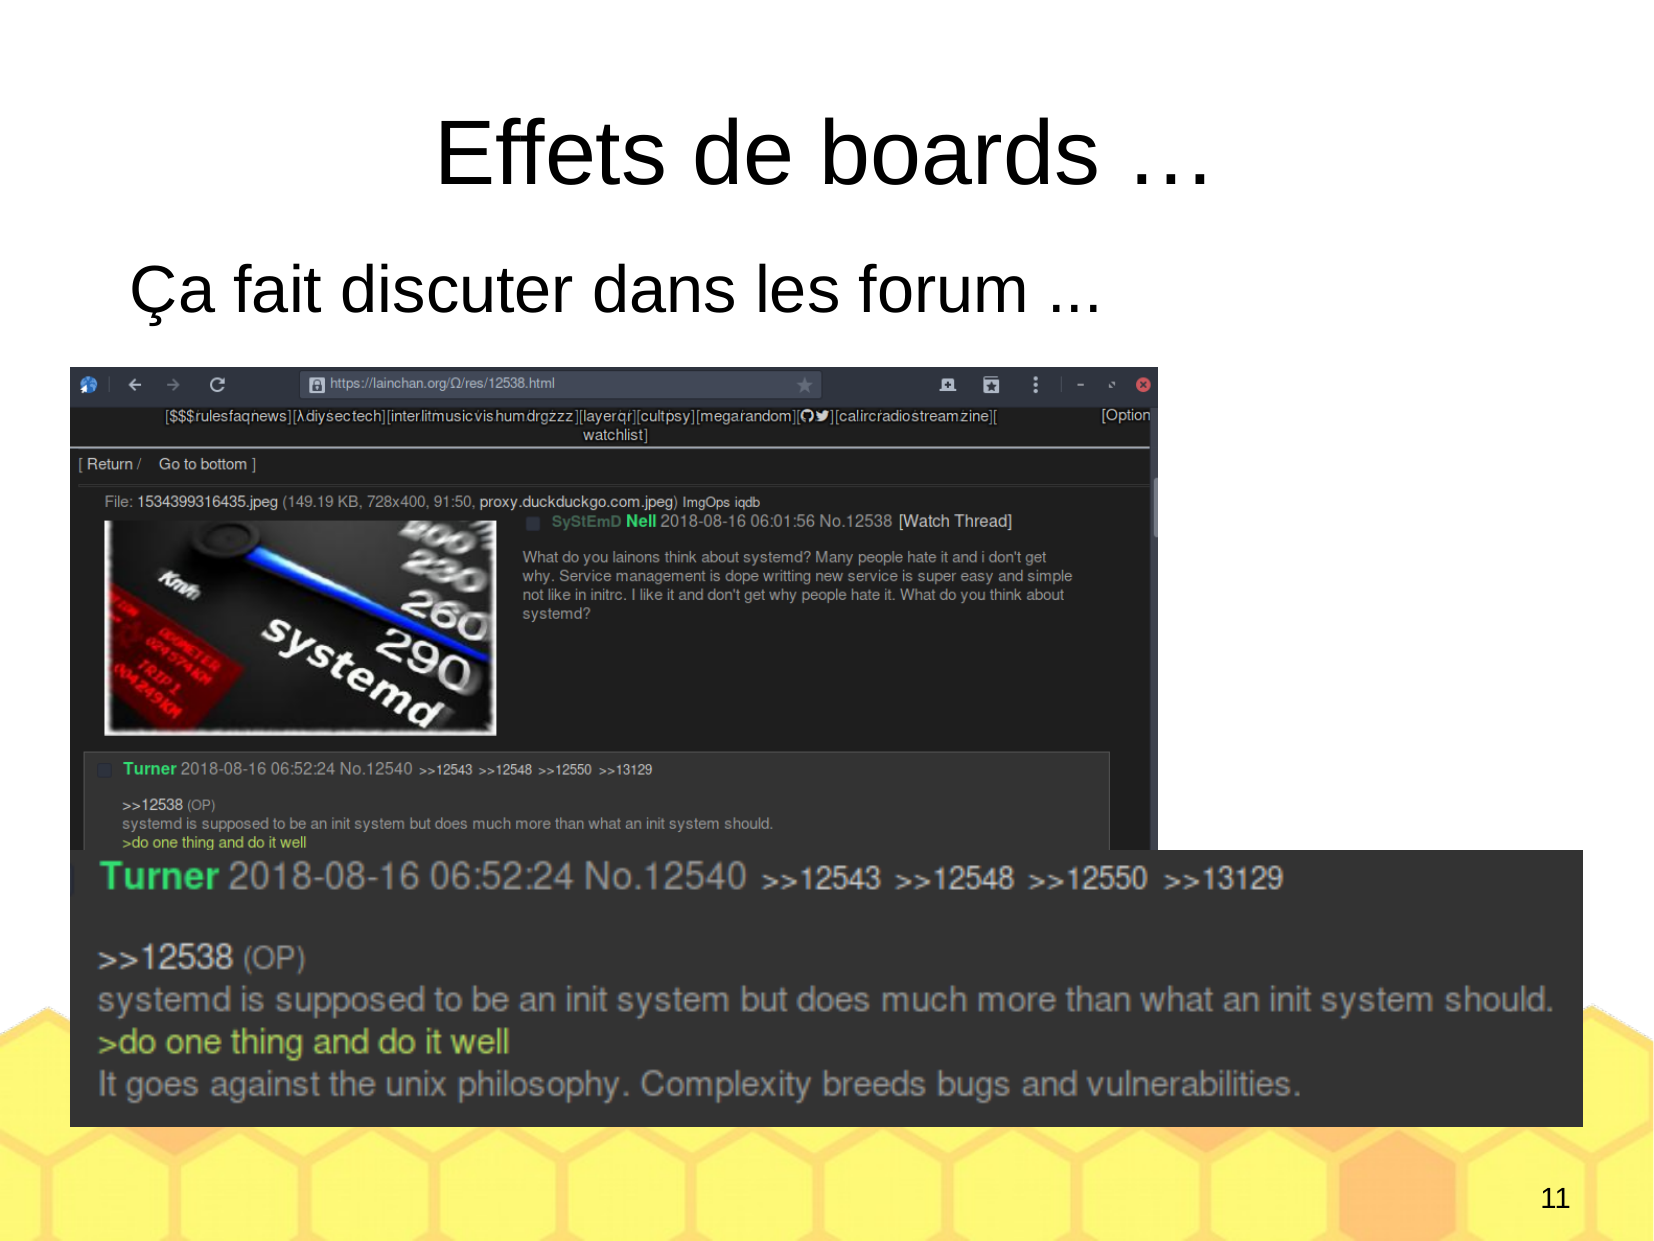

# Effets de boards …
Ça fait discuter dans les forum ...
11